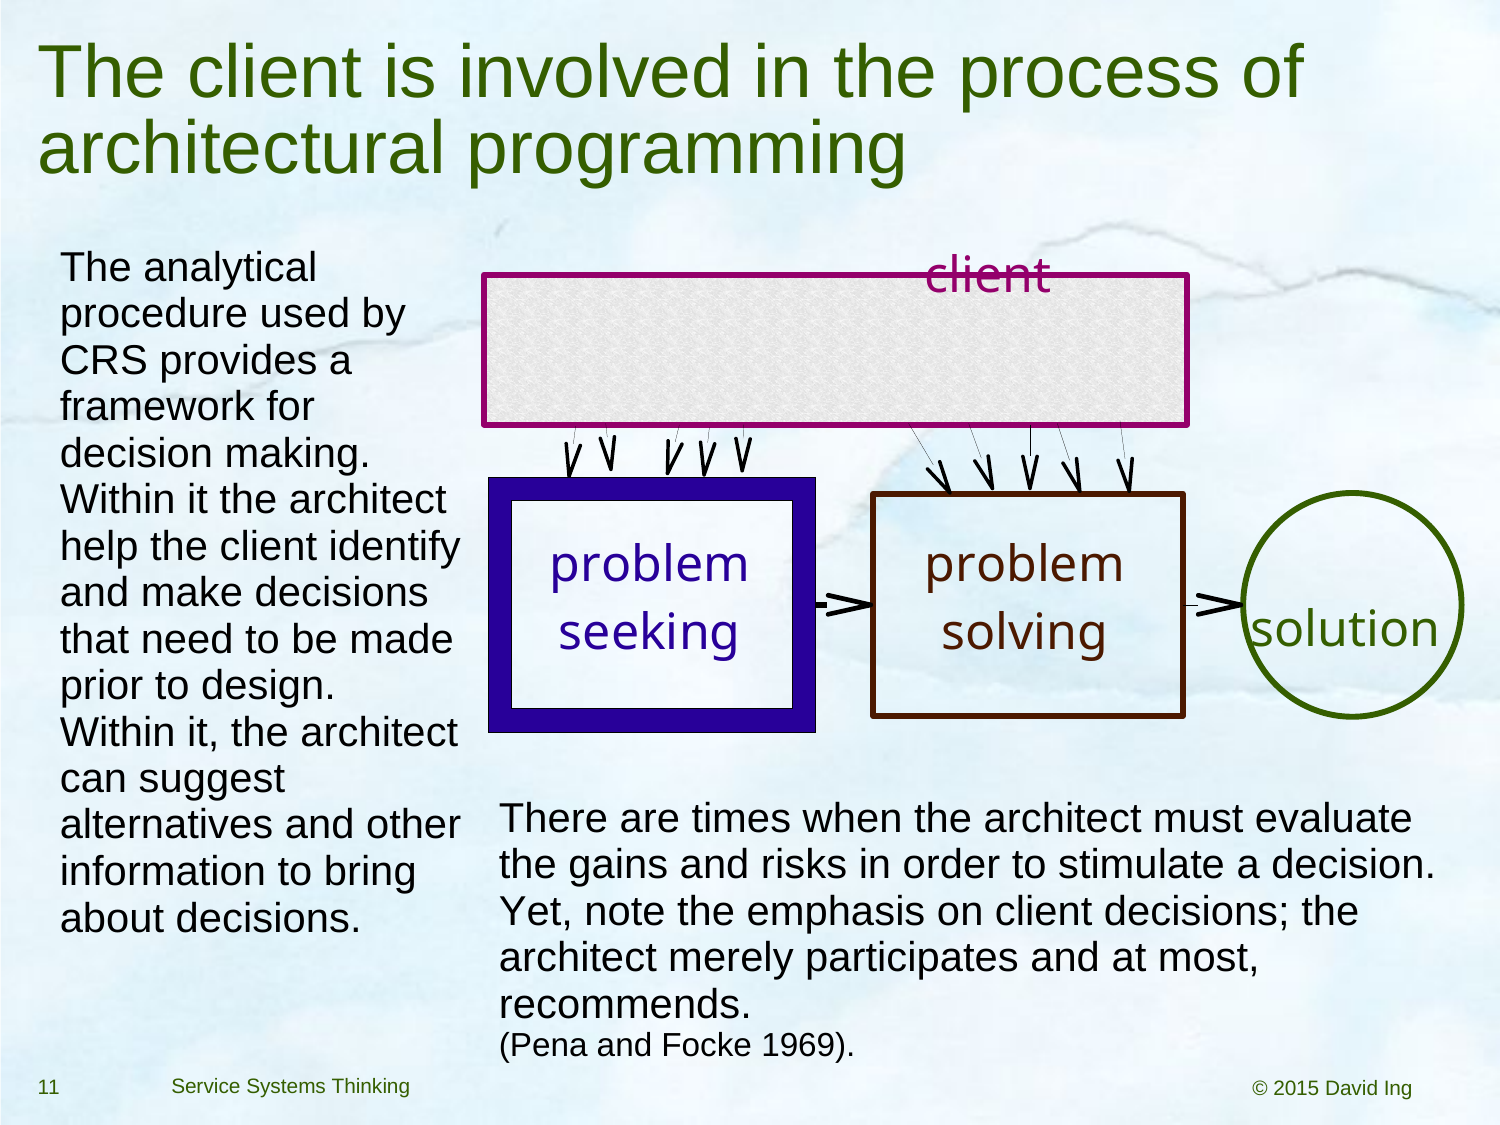

# The client is involved in the process of architectural programming
client
problem seeking
problem solving
solution
The analytical procedure used by CRS provides a framework for decision making. Within it the architect help the client identify and make decisions that need to be made prior to design. Within it, the architect can suggest alternatives and other information to bring about decisions.
There are times when the architect must evaluate the gains and risks in order to stimulate a decision. Yet, note the emphasis on client decisions; the architect merely participates and at most, recommends.
(Pena and Focke 1969).
Service Systems Thinking
11